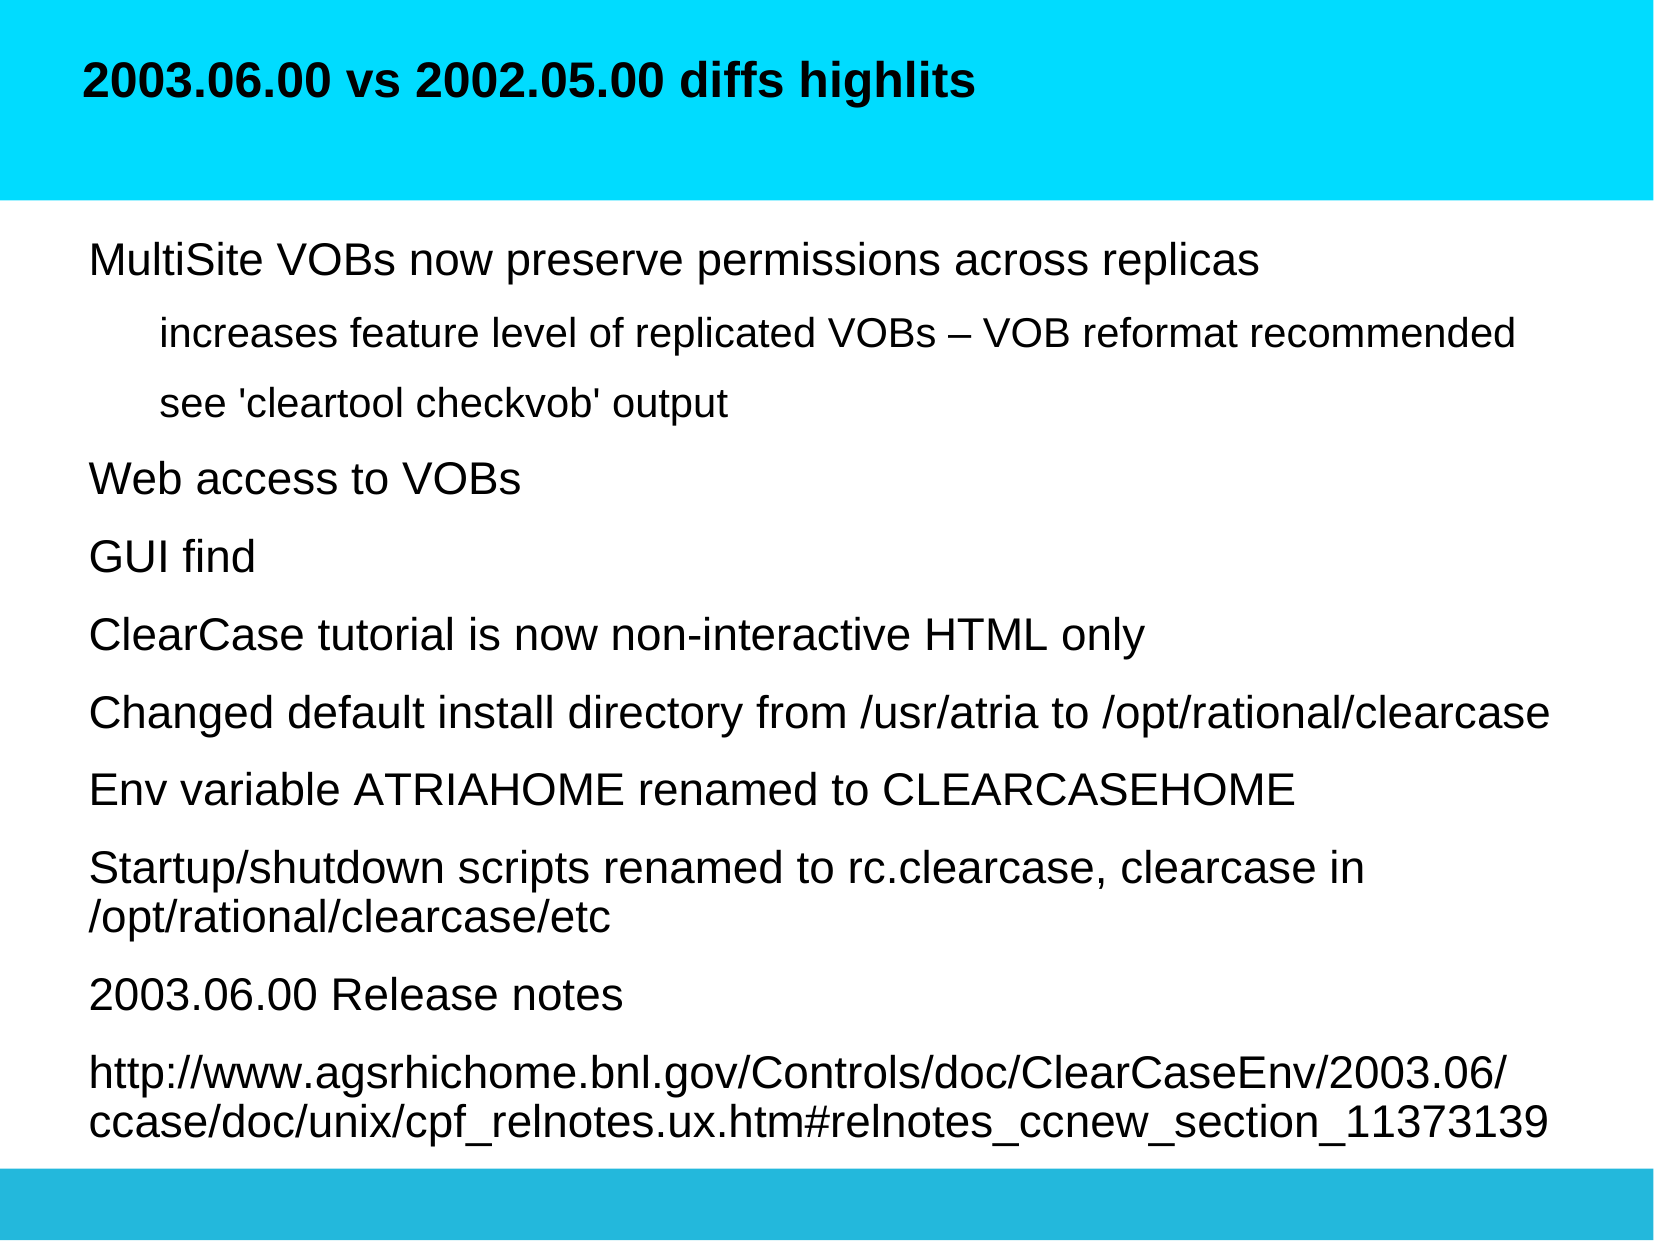

# 2003.06.00 vs 2002.05.00 diffs highlits
MultiSite VOBs now preserve permissions across replicas
increases feature level of replicated VOBs – VOB reformat recommended
see 'cleartool checkvob' output
Web access to VOBs
GUI find
ClearCase tutorial is now non-interactive HTML only
Changed default install directory from /usr/atria to /opt/rational/clearcase
Env variable ATRIAHOME renamed to CLEARCASEHOME
Startup/shutdown scripts renamed to rc.clearcase, clearcase in /opt/rational/clearcase/etc
2003.06.00 Release notes
http://www.agsrhichome.bnl.gov/Controls/doc/ClearCaseEnv/2003.06/ccase/doc/unix/cpf_relnotes.ux.htm#relnotes_ccnew_section_11373139